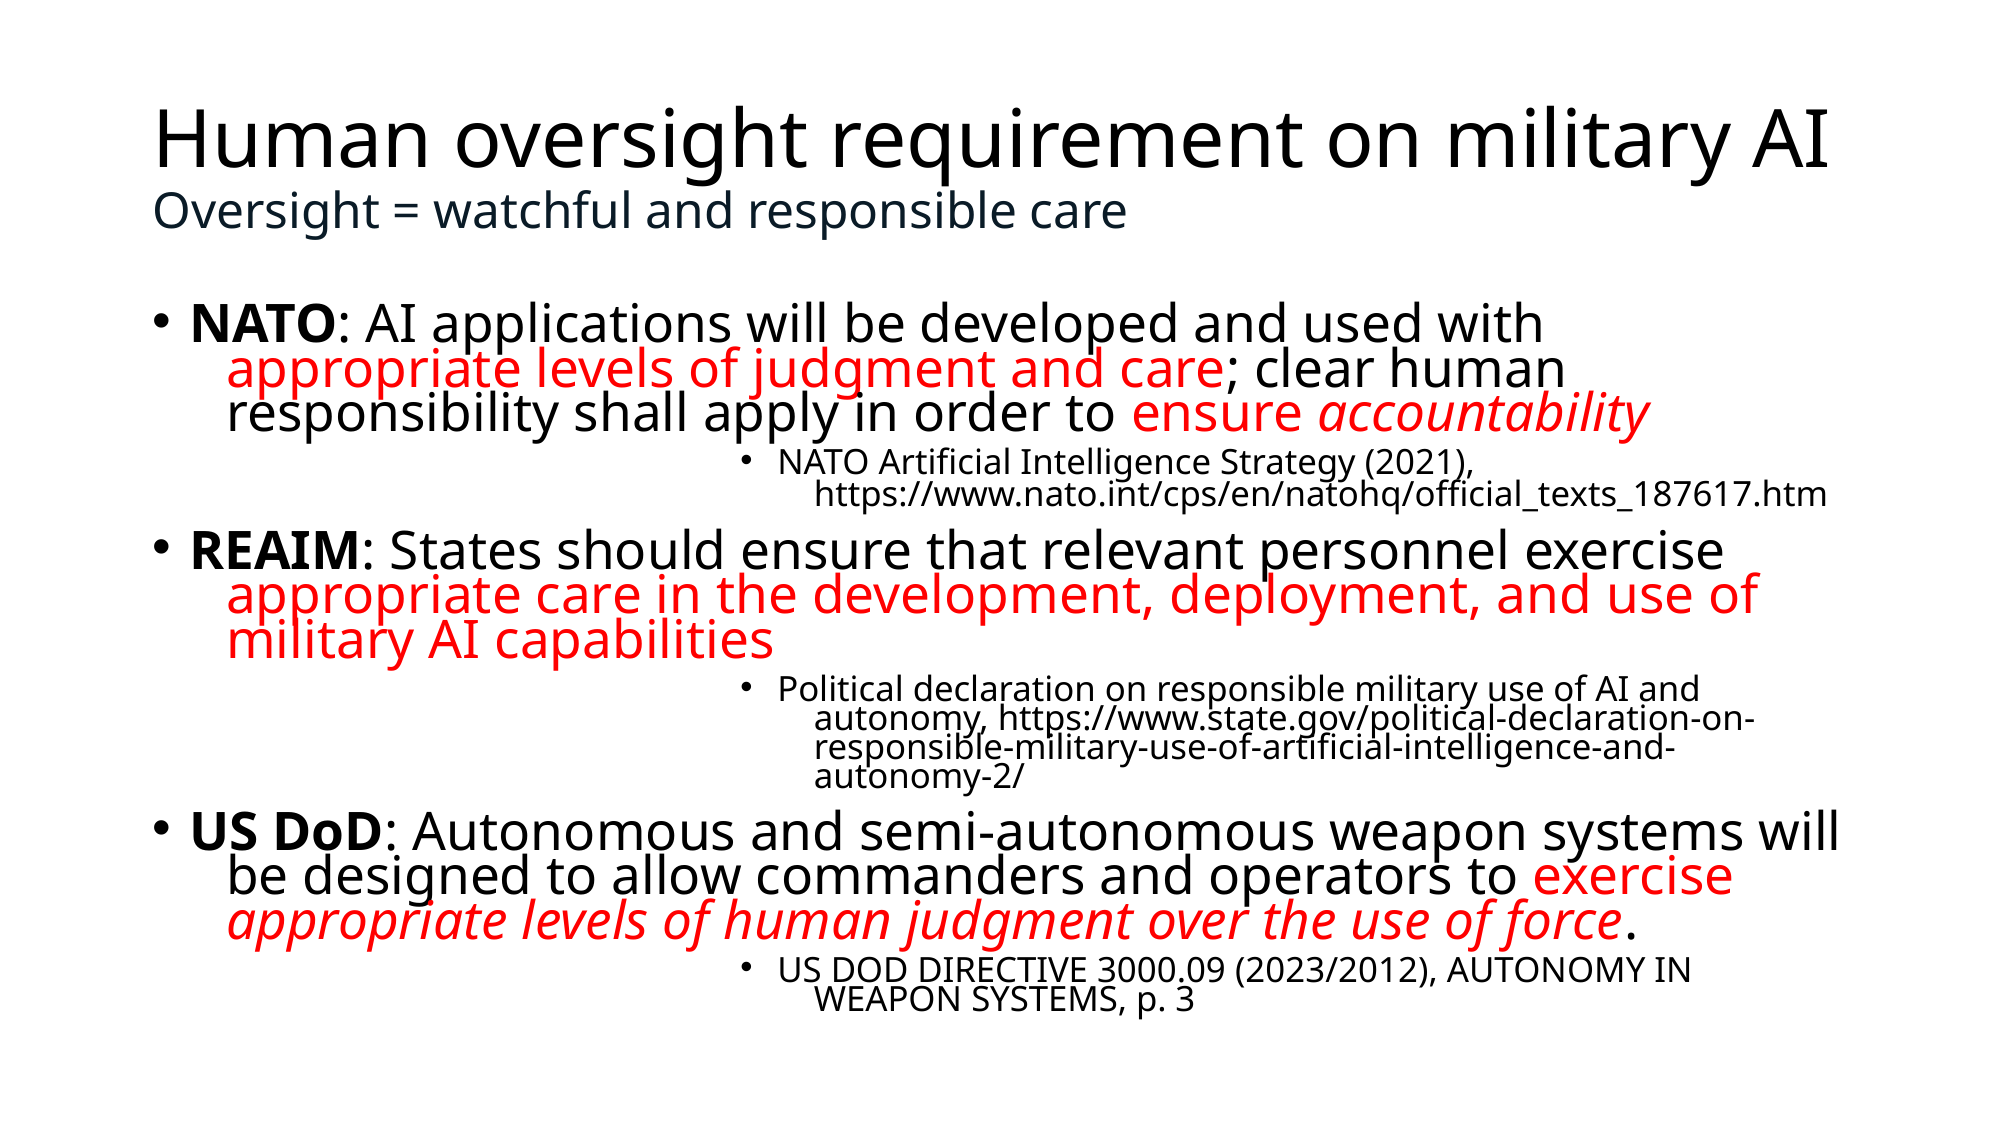

# Human oversight requirement on military AI Oversight = watchful and responsible care
NATO: AI applications will be developed and used with appropriate levels of judgment and care; clear human responsibility shall apply in order to ensure accountability
NATO Artificial Intelligence Strategy (2021), https://www.nato.int/cps/en/natohq/official_texts_187617.htm
REAIM: States should ensure that relevant personnel exercise appropriate care in the development, deployment, and use of military AI capabilities
Political declaration on responsible military use of AI and autonomy, https://www.state.gov/political-declaration-on-responsible-military-use-of-artificial-intelligence-and-autonomy-2/
US DoD: Autonomous and semi-autonomous weapon systems will be designed to allow commanders and operators to exercise appropriate levels of human judgment over the use of force.
US DOD DIRECTIVE 3000.09 (2023/2012), AUTONOMY IN WEAPON SYSTEMS, p. 3